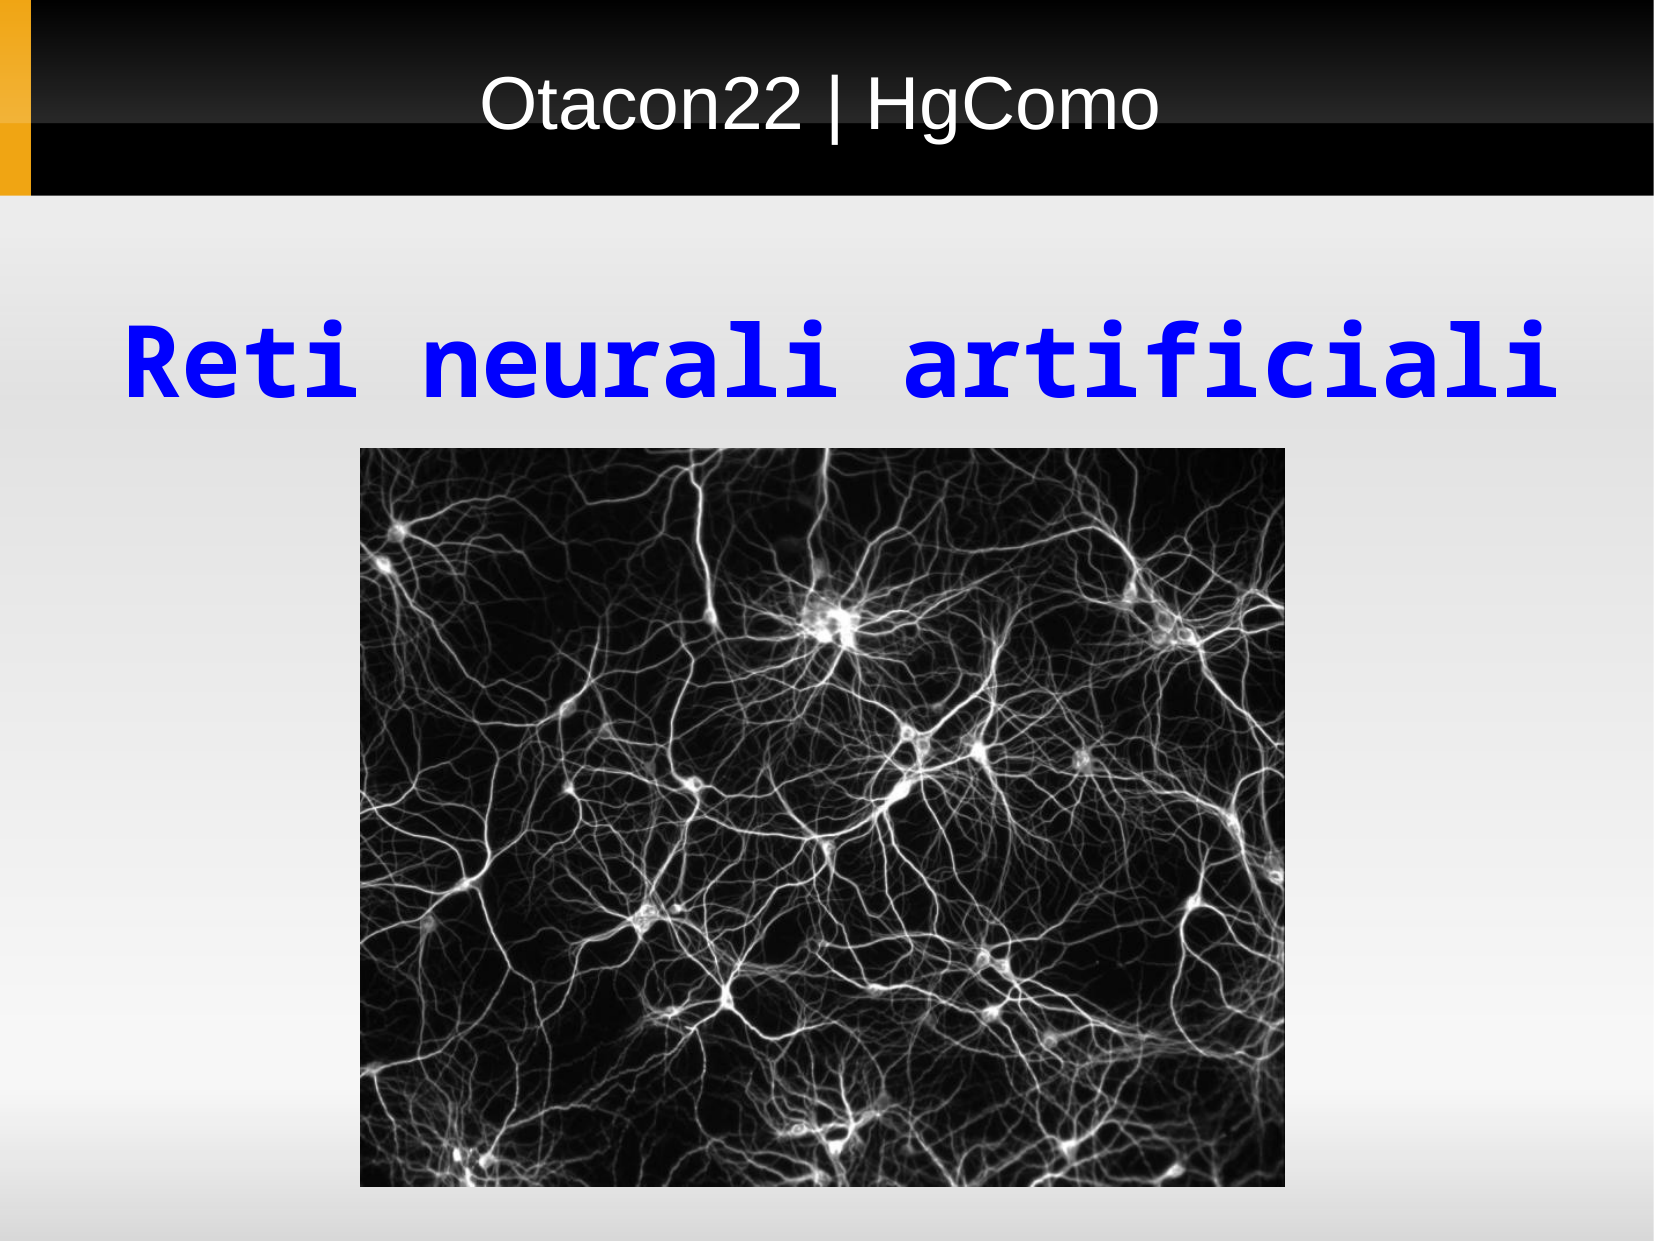

# Otacon22 | HgComo
Reti neurali artificiali